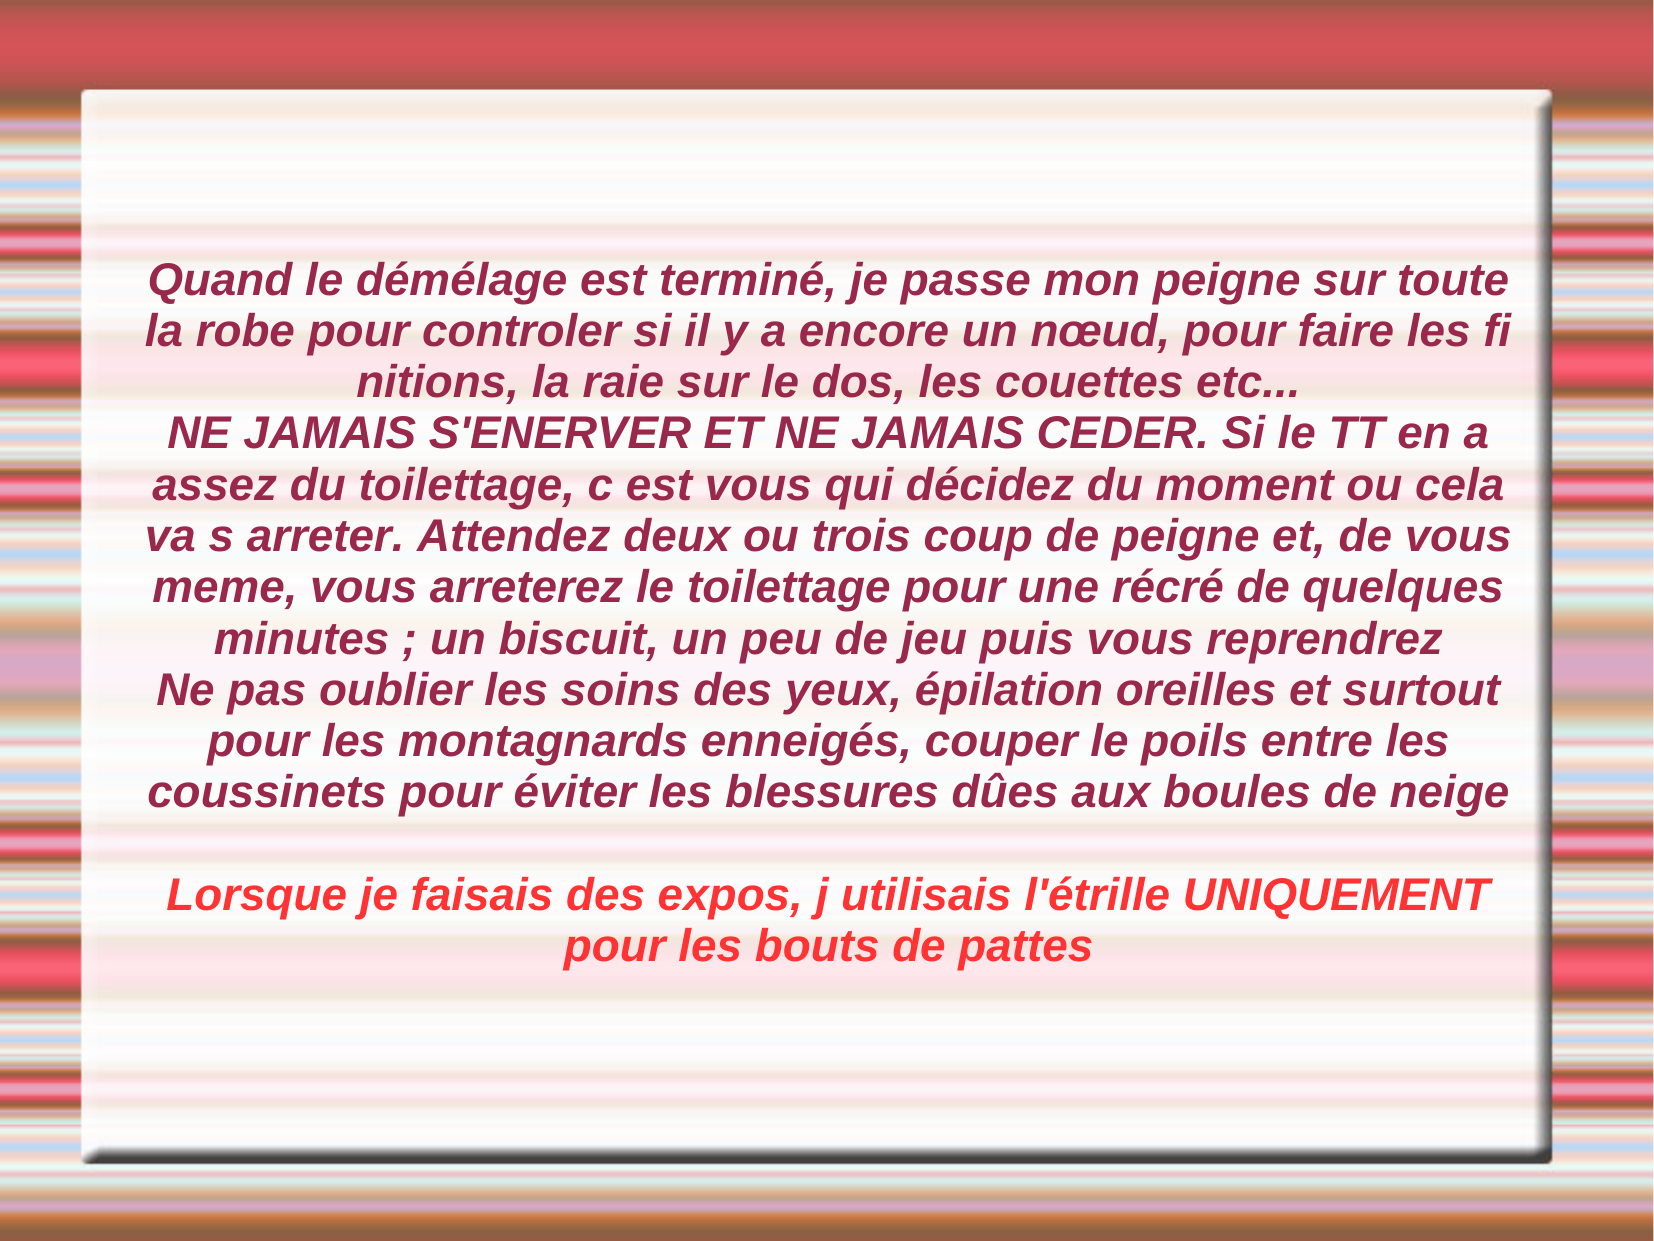

# Quand le démélage est terminé, je passe mon peigne sur toute la robe pour controler si il y a encore un nœud, pour faire les fi nitions, la raie sur le dos, les couettes etc... NE JAMAIS S'ENERVER ET NE JAMAIS CEDER. Si le TT en a assez du toilettage, c est vous qui décidez du moment ou cela va s arreter. Attendez deux ou trois coup de peigne et, de vous meme, vous arreterez le toilettage pour une récré de quelques minutes ; un biscuit, un peu de jeu puis vous reprendrez Ne pas oublier les soins des yeux, épilation oreilles et surtout pour les montagnards enneigés, couper le poils entre les coussinets pour éviter les blessures dûes aux boules de neige Lorsque je faisais des expos, j utilisais l'étrille UNIQUEMENT pour les bouts de pattes